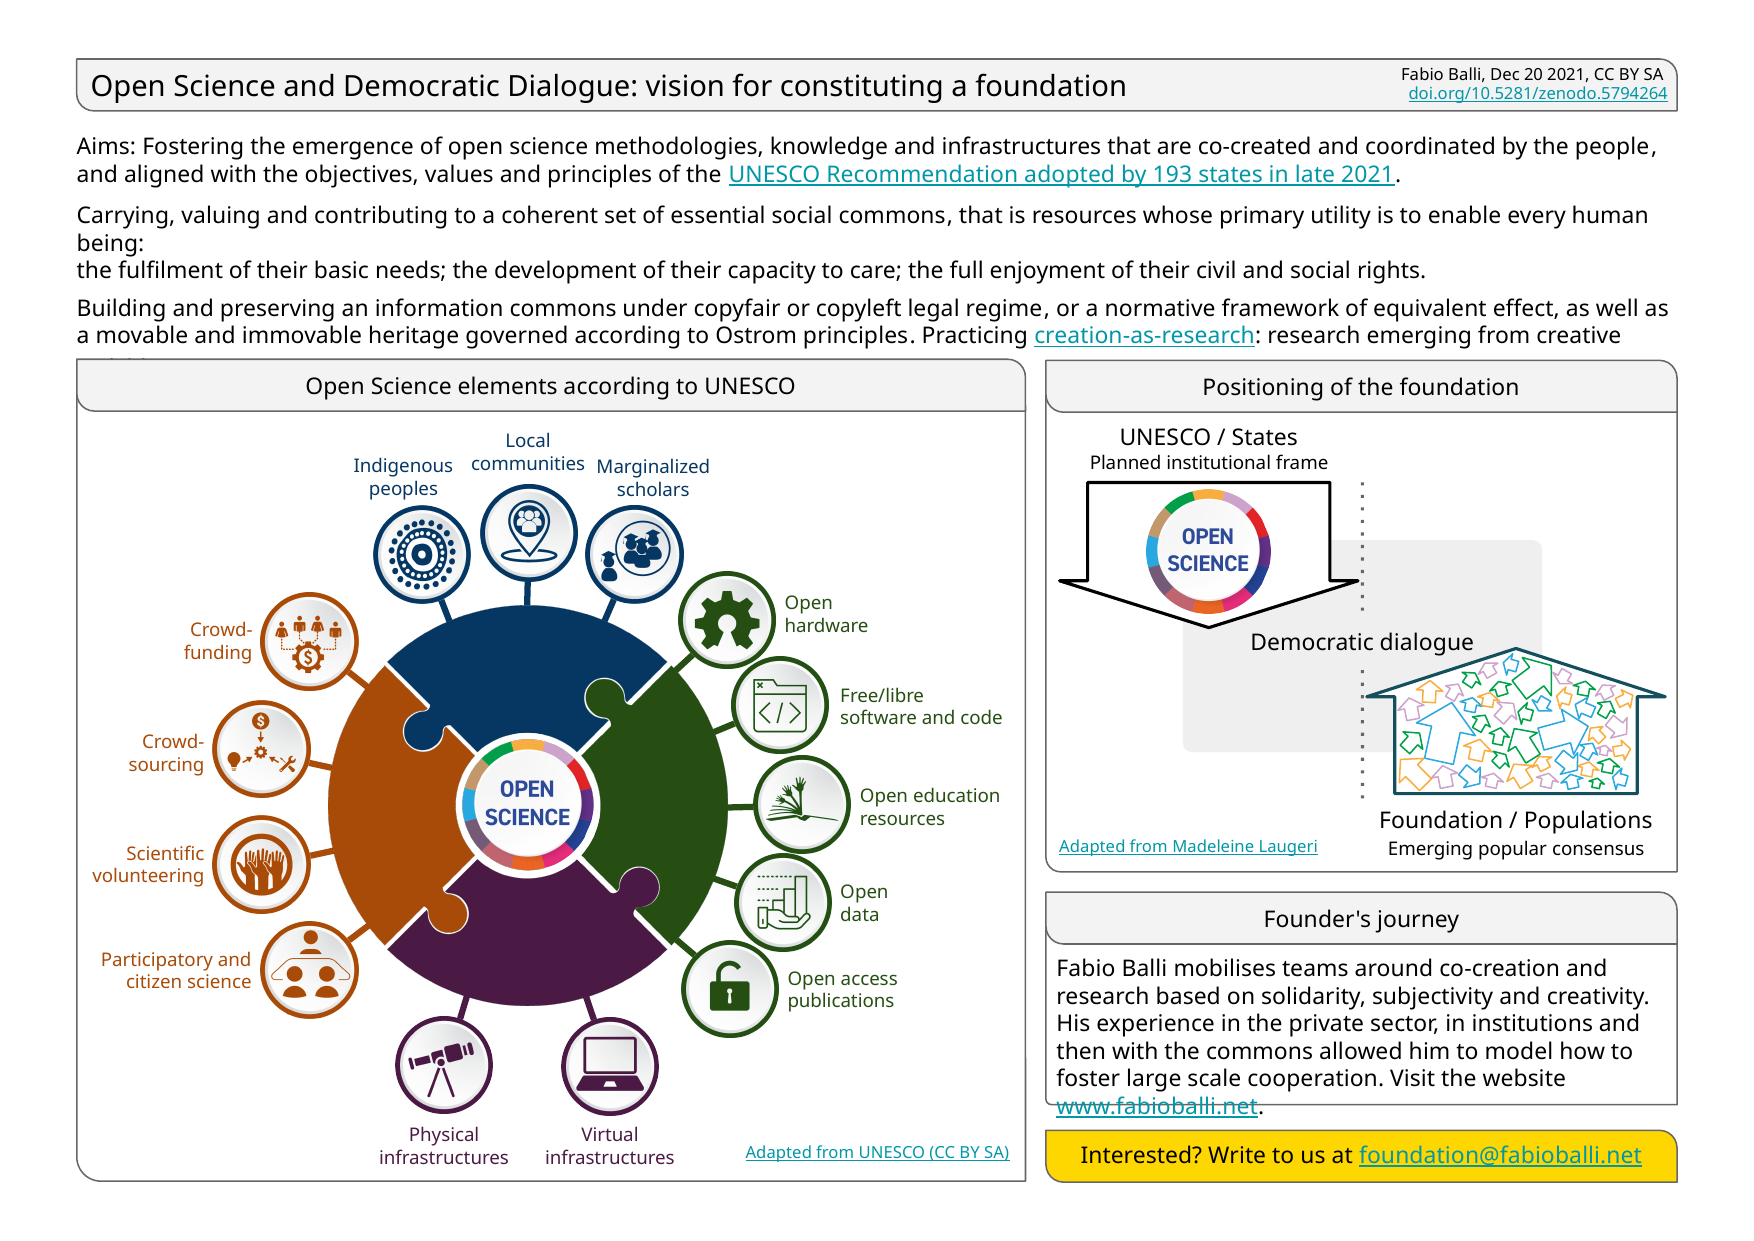

Open Science and Democratic Dialogue: vision for constituting a foundation
Fabio Balli, Dec 20 2021, CC BY SA doi.org/10.5281/zenodo.5794264
Aims: Fostering the emergence of open science methodologies, knowledge and infrastructures that are co-created and coordinated by the people,
and aligned with the objectives, values and principles of the UNESCO Recommendation adopted by 193 states in late 2021.
Carrying, valuing and contributing to a coherent set of essential social commons, that is resources whose primary utility is to enable every human being:
the fulfilment of their basic needs; the development of their capacity to care; the full enjoyment of their civil and social rights.
Building and preserving an information commons under copyfair or copyleft legal regime, or a normative framework of equivalent effect, as well as
a movable and immovable heritage governed according to Ostrom principles. Practicing creation-as-research: research emerging from creative activities.
Open Science elements according to UNESCO
Positioning of the foundation
Adapted from UNESCO (CC BY SA)
Adapted from Madeleine Laugeri
Local
communities
Indigenous
peoples
Marginalized
scholars
Physical
infrastructures
Virtual
infrastructures
Open
hardware
Free/libre software and code
Open education
resources
Open
data
Open access
publications
Crowd-
funding
Crowd-
sourcing
Scientific
volunteering
Participatory and citizen science
UNESCO / States
Planned institutional frame
Democratic dialogue
Foundation / Populations
Emerging popular consensus
Founder's journey
Fabio Balli mobilises teams around co-creation and research based on solidarity, subjectivity and creativity.
His experience in the private sector, in institutions and then with the commons allowed him to model how to foster large scale cooperation. Visit the website www.fabioballi.net.
Interested? Write to us at foundation@fabioballi.net